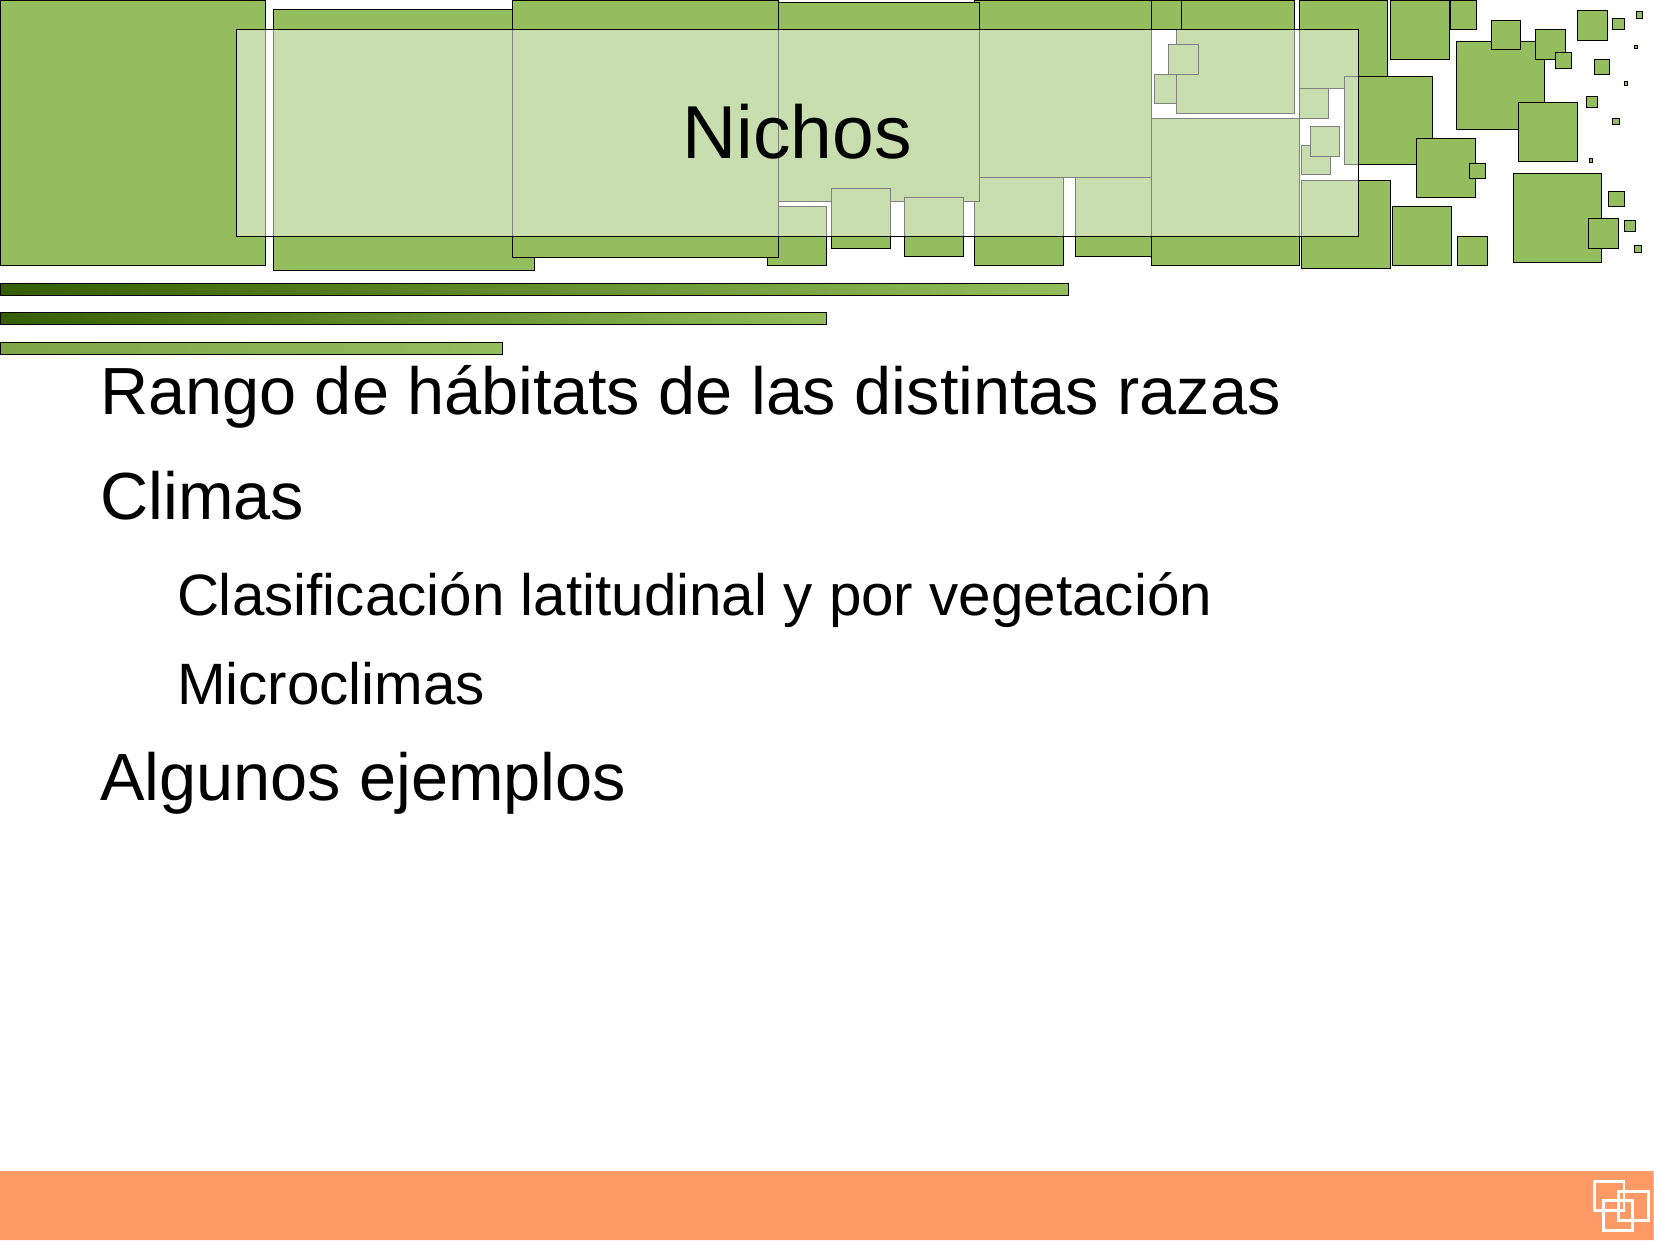

# Nichos
Rango de hábitats de las distintas razas
Climas
Clasificación latitudinal y por vegetación
Microclimas
Algunos ejemplos